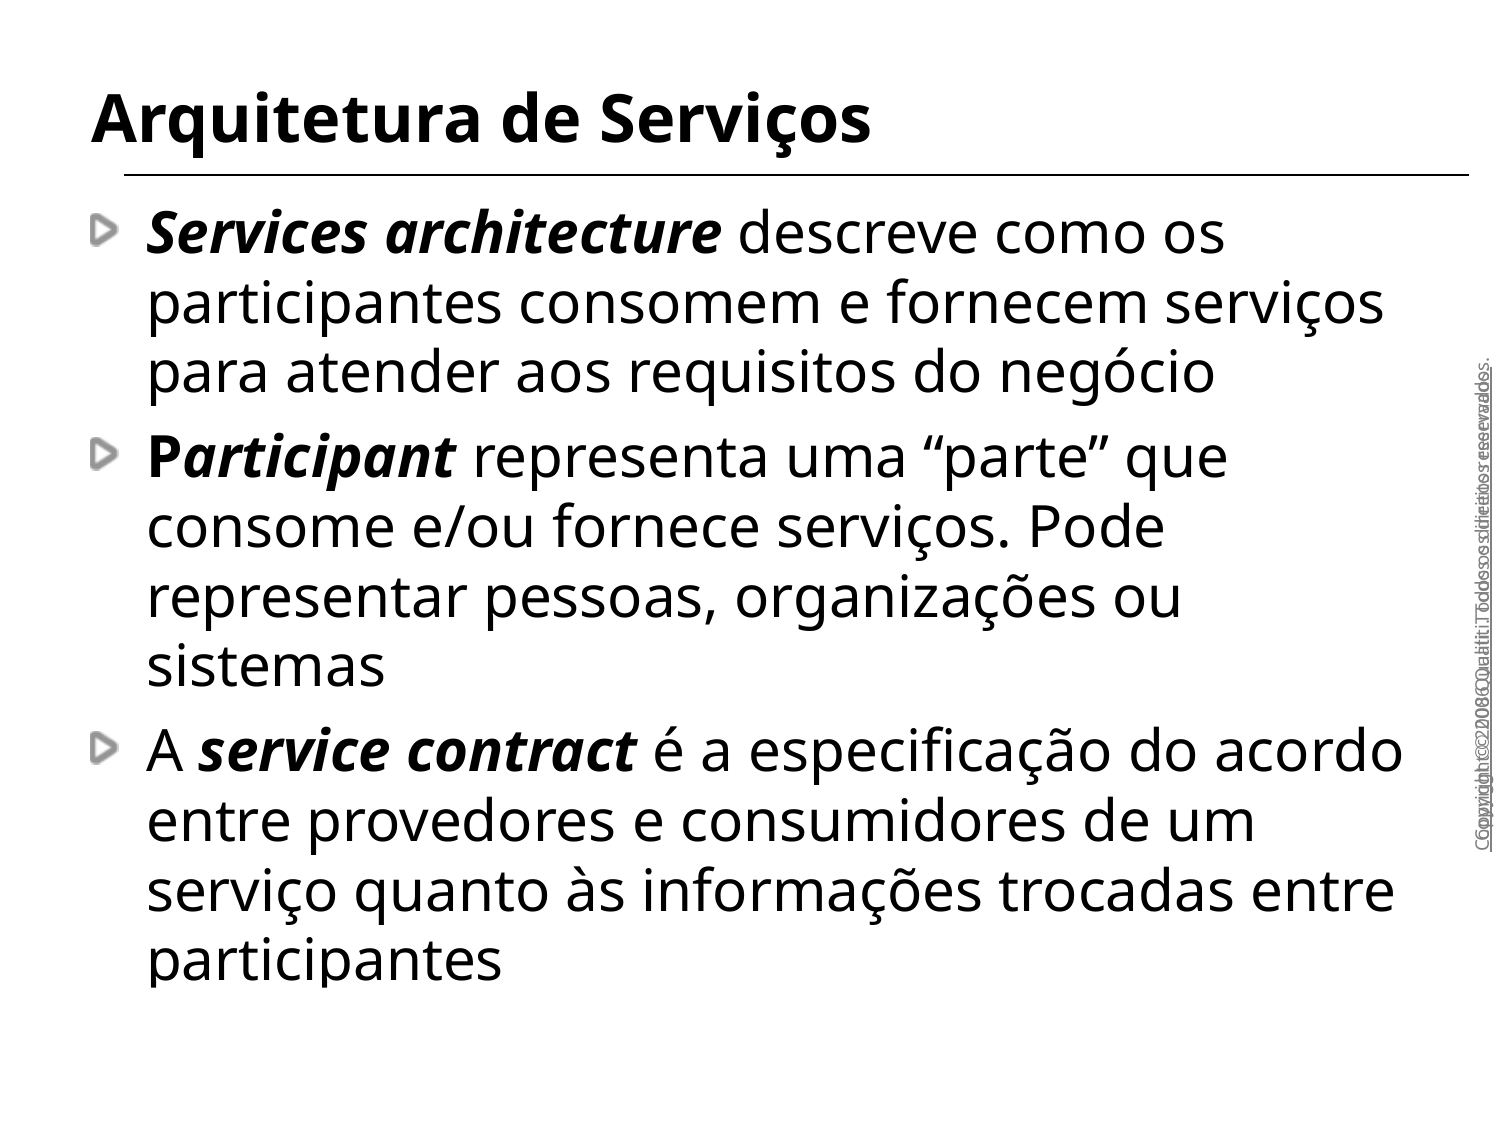

# Arquitetura de Serviços
Services architecture descreve como os participantes consomem e fornecem serviços para atender aos requisitos do negócio
Participant representa uma “parte” que consome e/ou fornece serviços. Pode representar pessoas, organizações ou sistemas
A service contract é a especificação do acordo entre provedores e consumidores de um serviço quanto às informações trocadas entre participantes